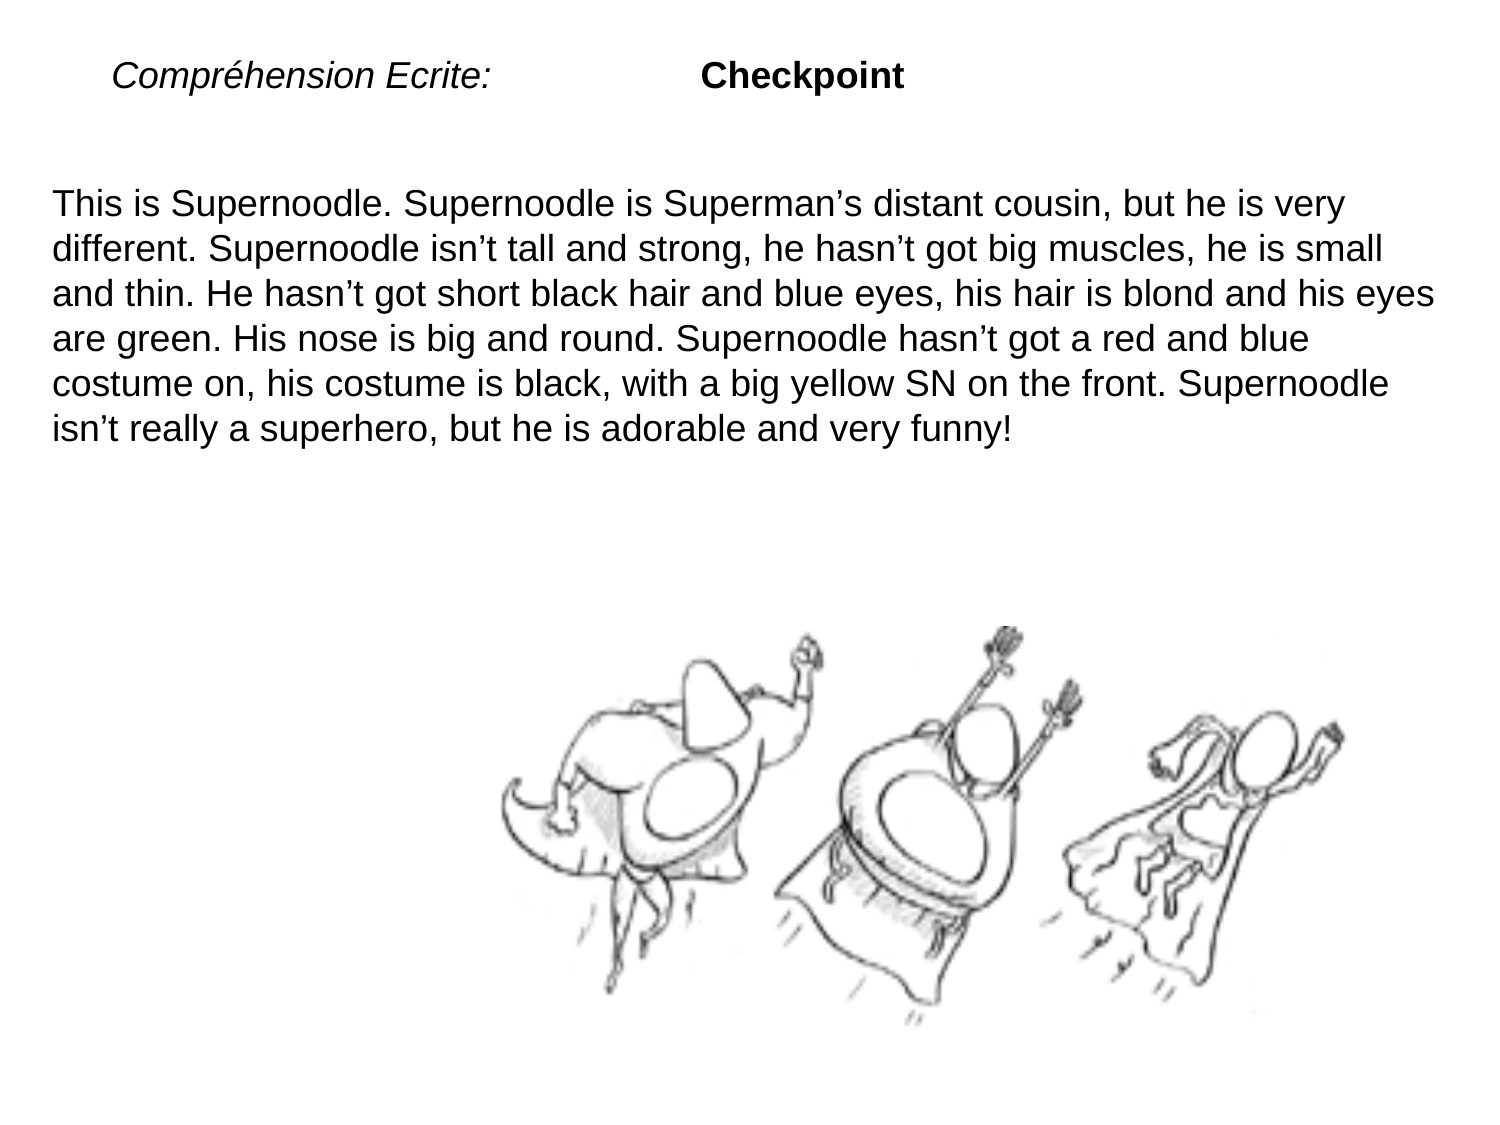

Compréhension Ecrite: 		Checkpoint
This is Supernoodle. Supernoodle is Superman’s distant cousin, but he is very different. Supernoodle isn’t tall and strong, he hasn’t got big muscles, he is small and thin. He hasn’t got short black hair and blue eyes, his hair is blond and his eyes are green. His nose is big and round. Supernoodle hasn’t got a red and blue costume on, his costume is black, with a big yellow SN on the front. Supernoodle isn’t really a superhero, but he is adorable and very funny!